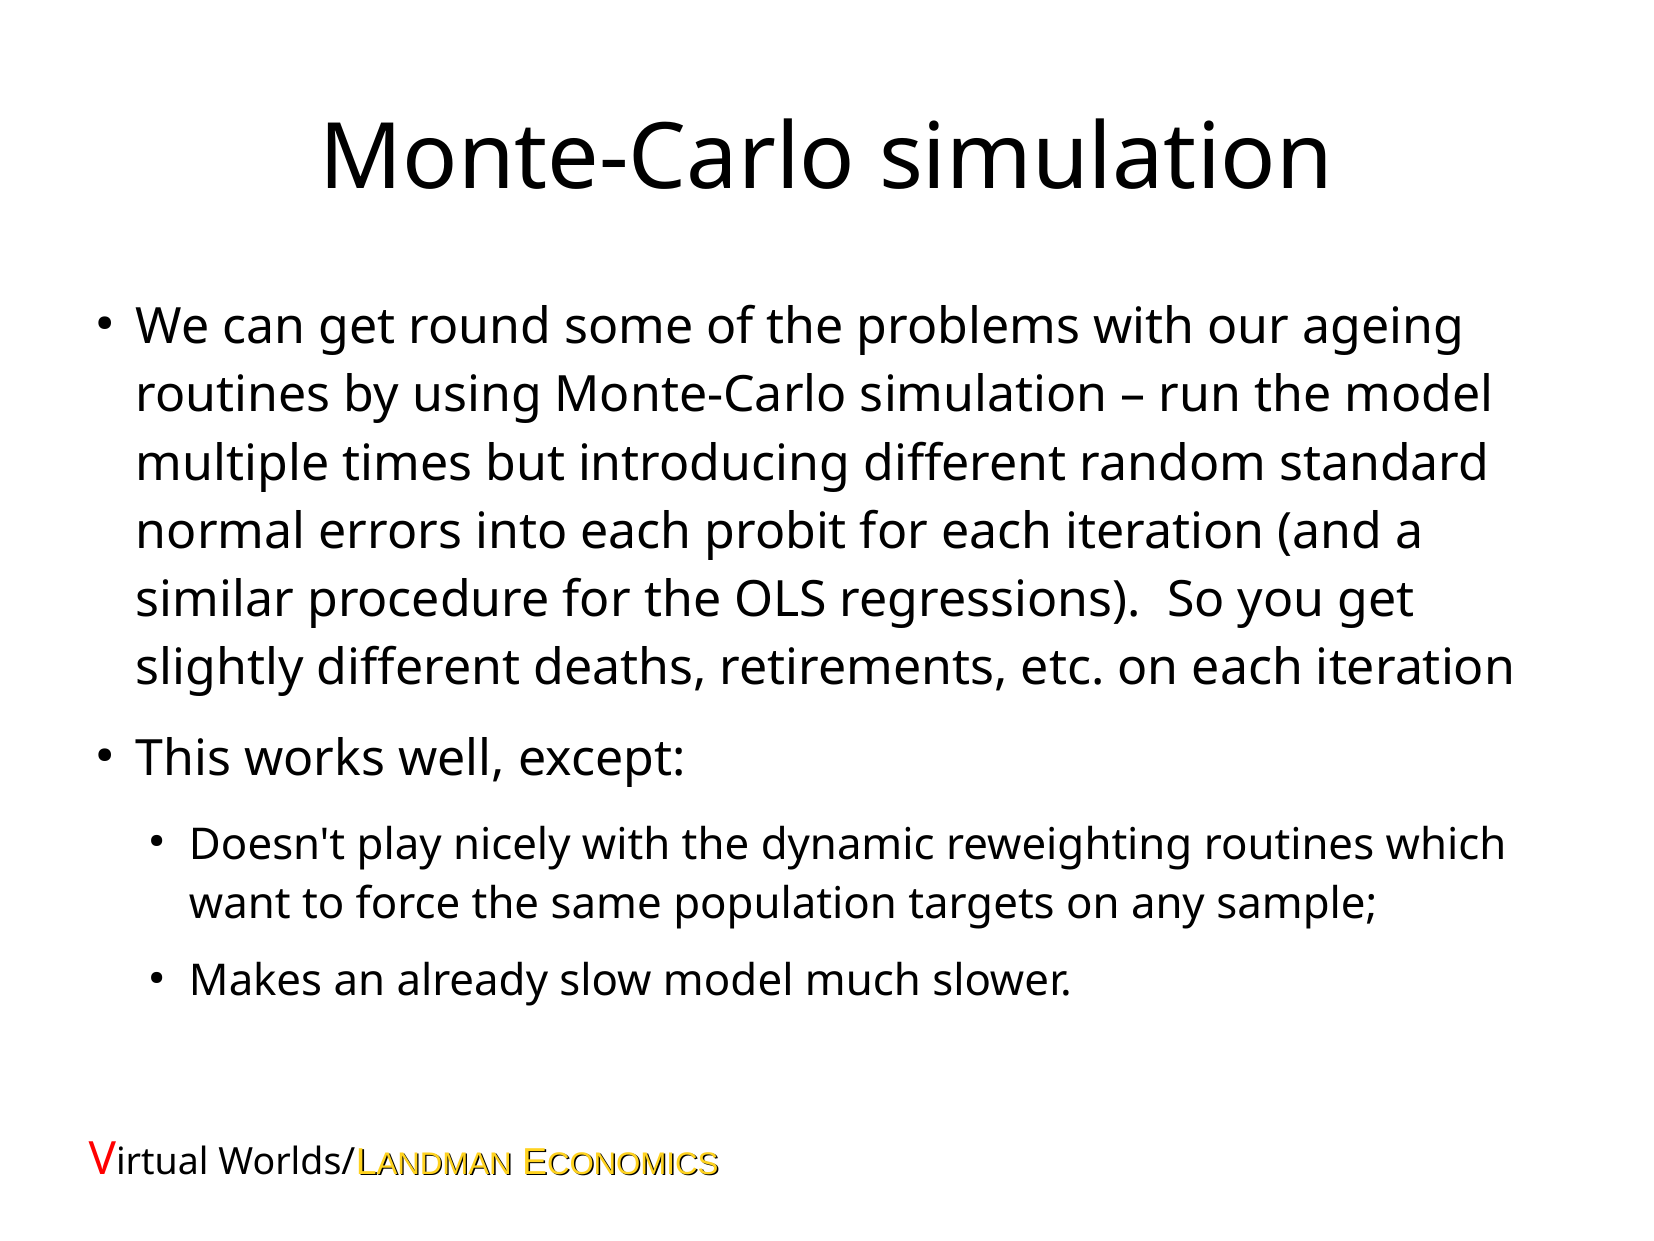

# Monte-Carlo simulation
We can get round some of the problems with our ageing routines by using Monte-Carlo simulation – run the model multiple times but introducing different random standard normal errors into each probit for each iteration (and a similar procedure for the OLS regressions). So you get slightly different deaths, retirements, etc. on each iteration
This works well, except:
Doesn't play nicely with the dynamic reweighting routines which want to force the same population targets on any sample;
Makes an already slow model much slower.